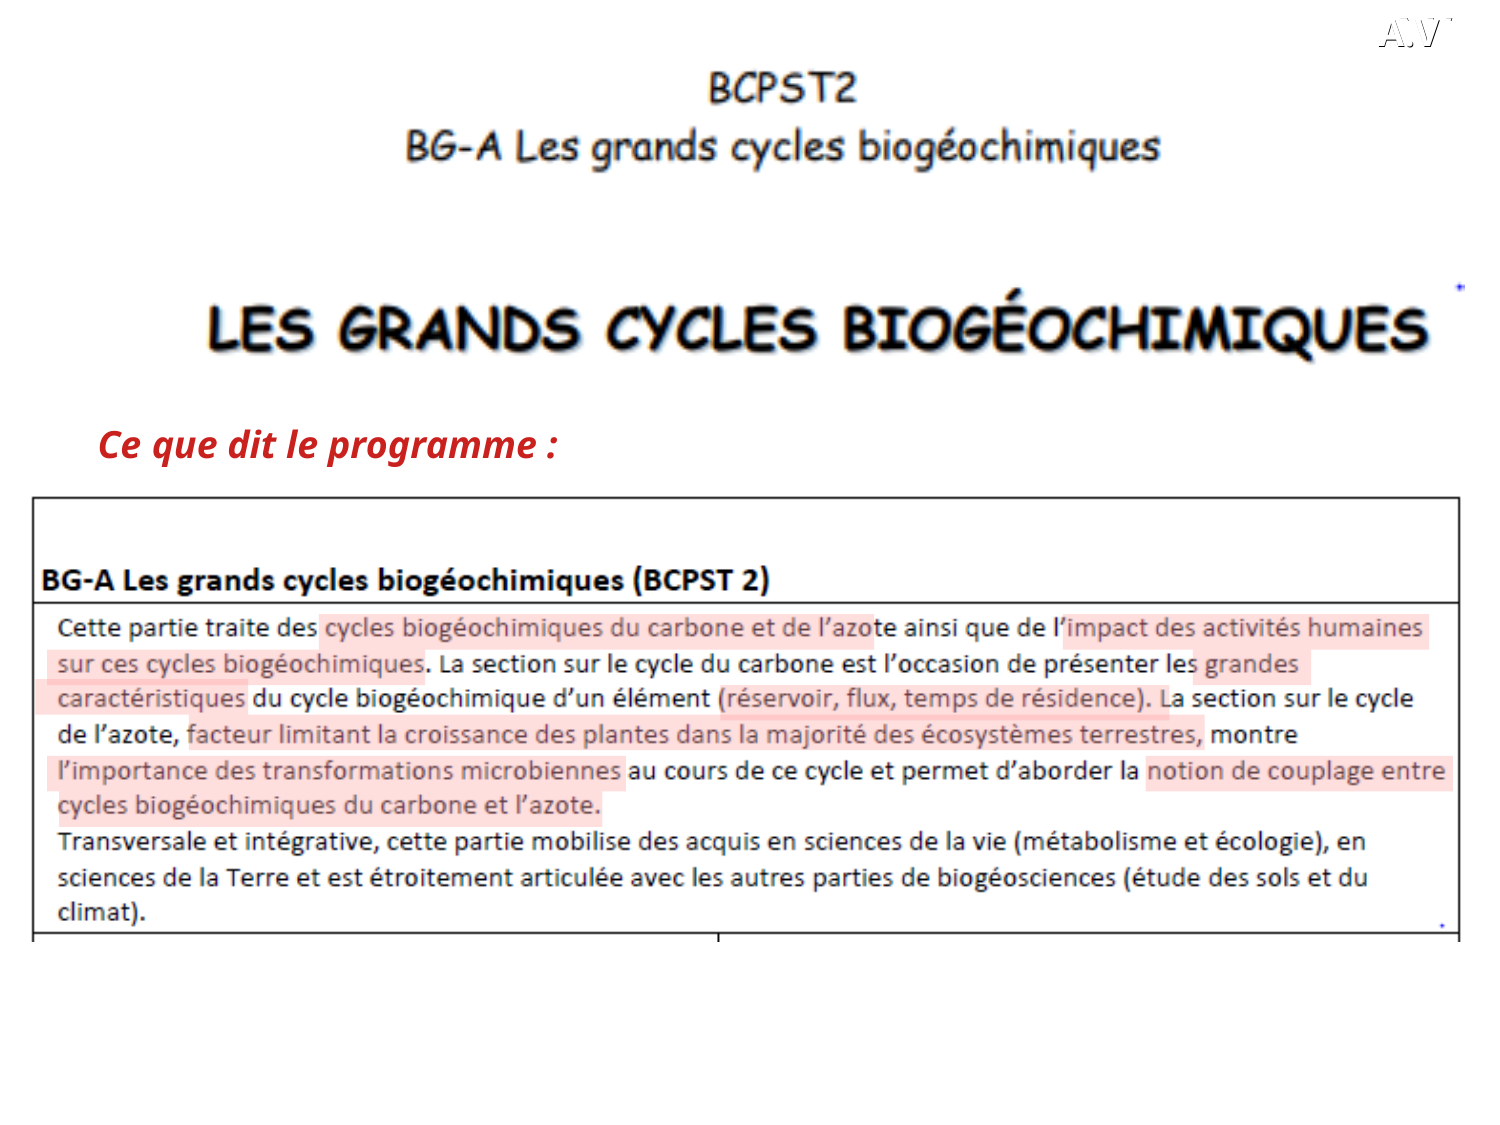

A.V
A.V
Ce que dit le programme :